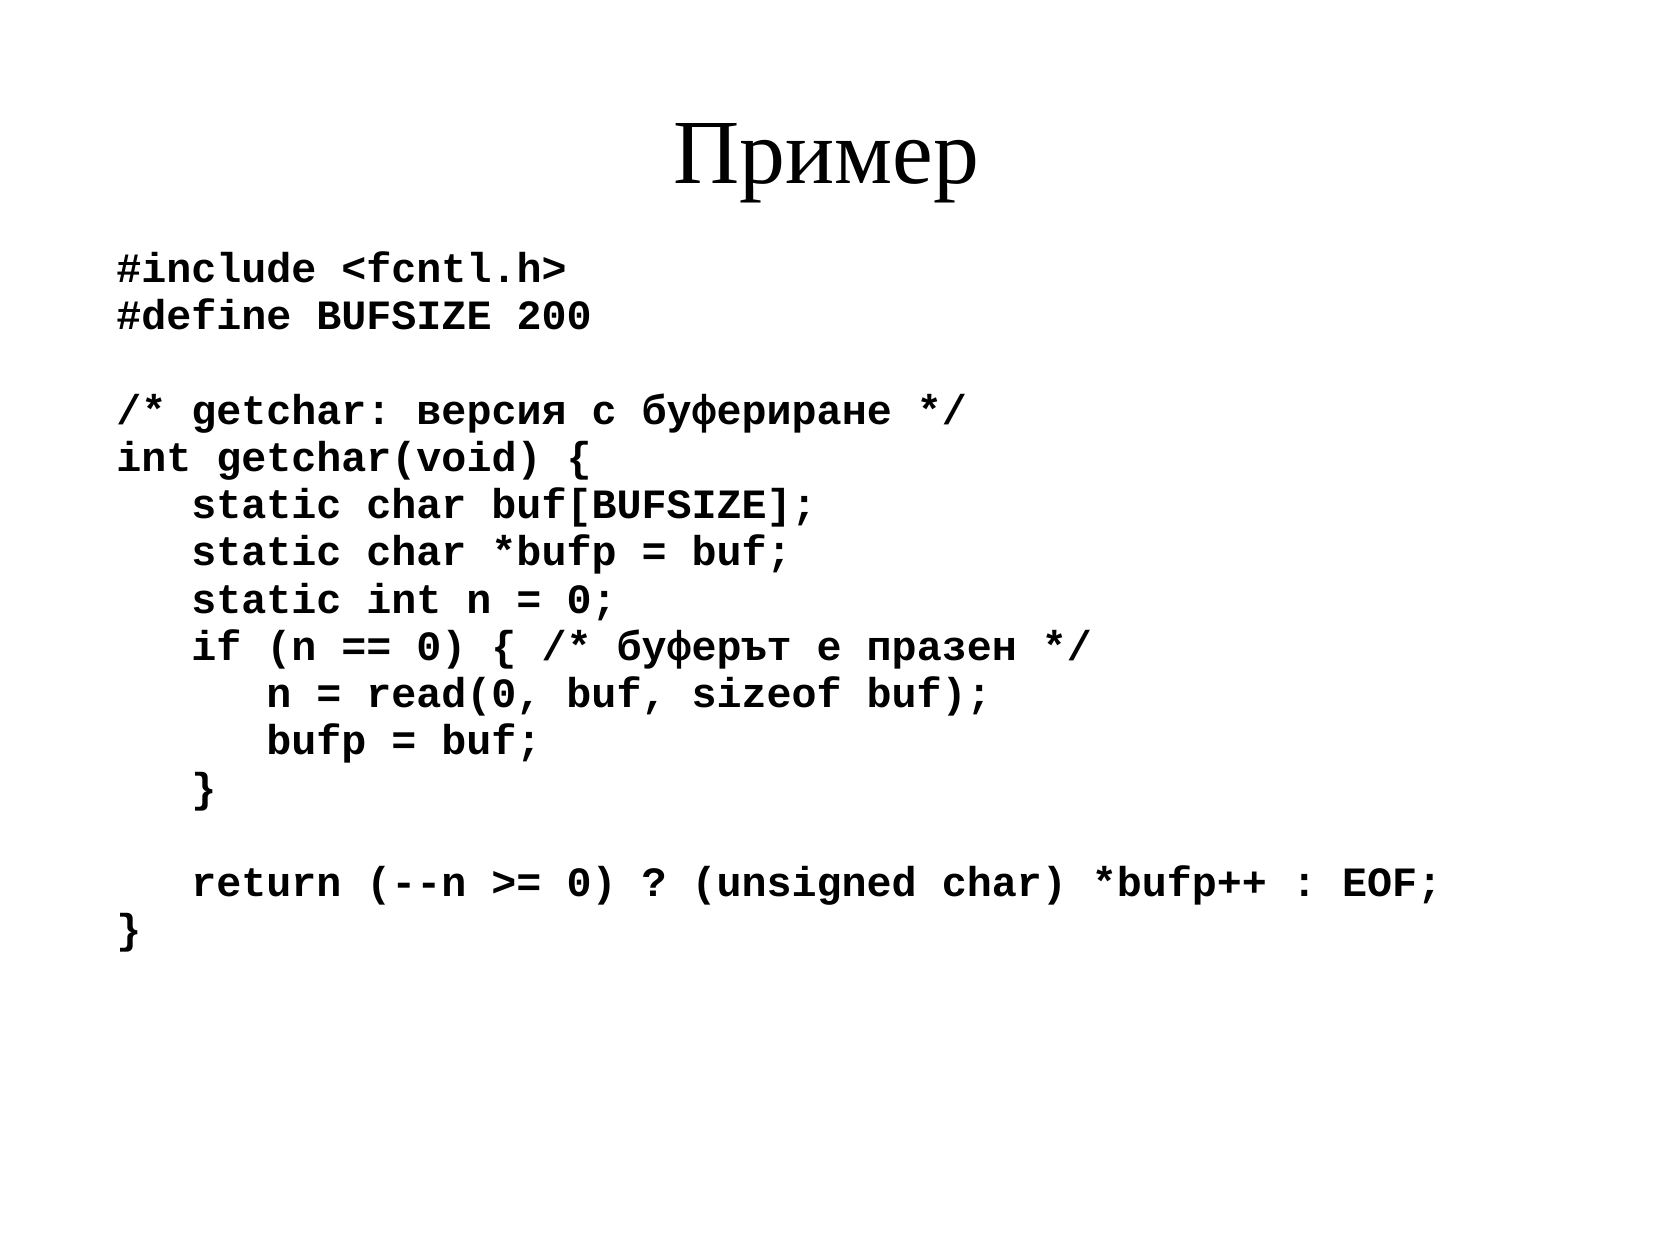

# Пример
#include <fcntl.h>
#define BUFSIZE 200
/* getchar: версия с буфериране */
int getchar(void) {
	static char buf[BUFSIZE];
	static char *bufp = buf;
	static int n = 0;
	if (n == 0) { /* буферът е празен */
		n = read(0, buf, sizeof buf);
		bufp = buf;
	}
	return (--n >= 0) ? (unsigned char) *bufp++ : EOF;
}